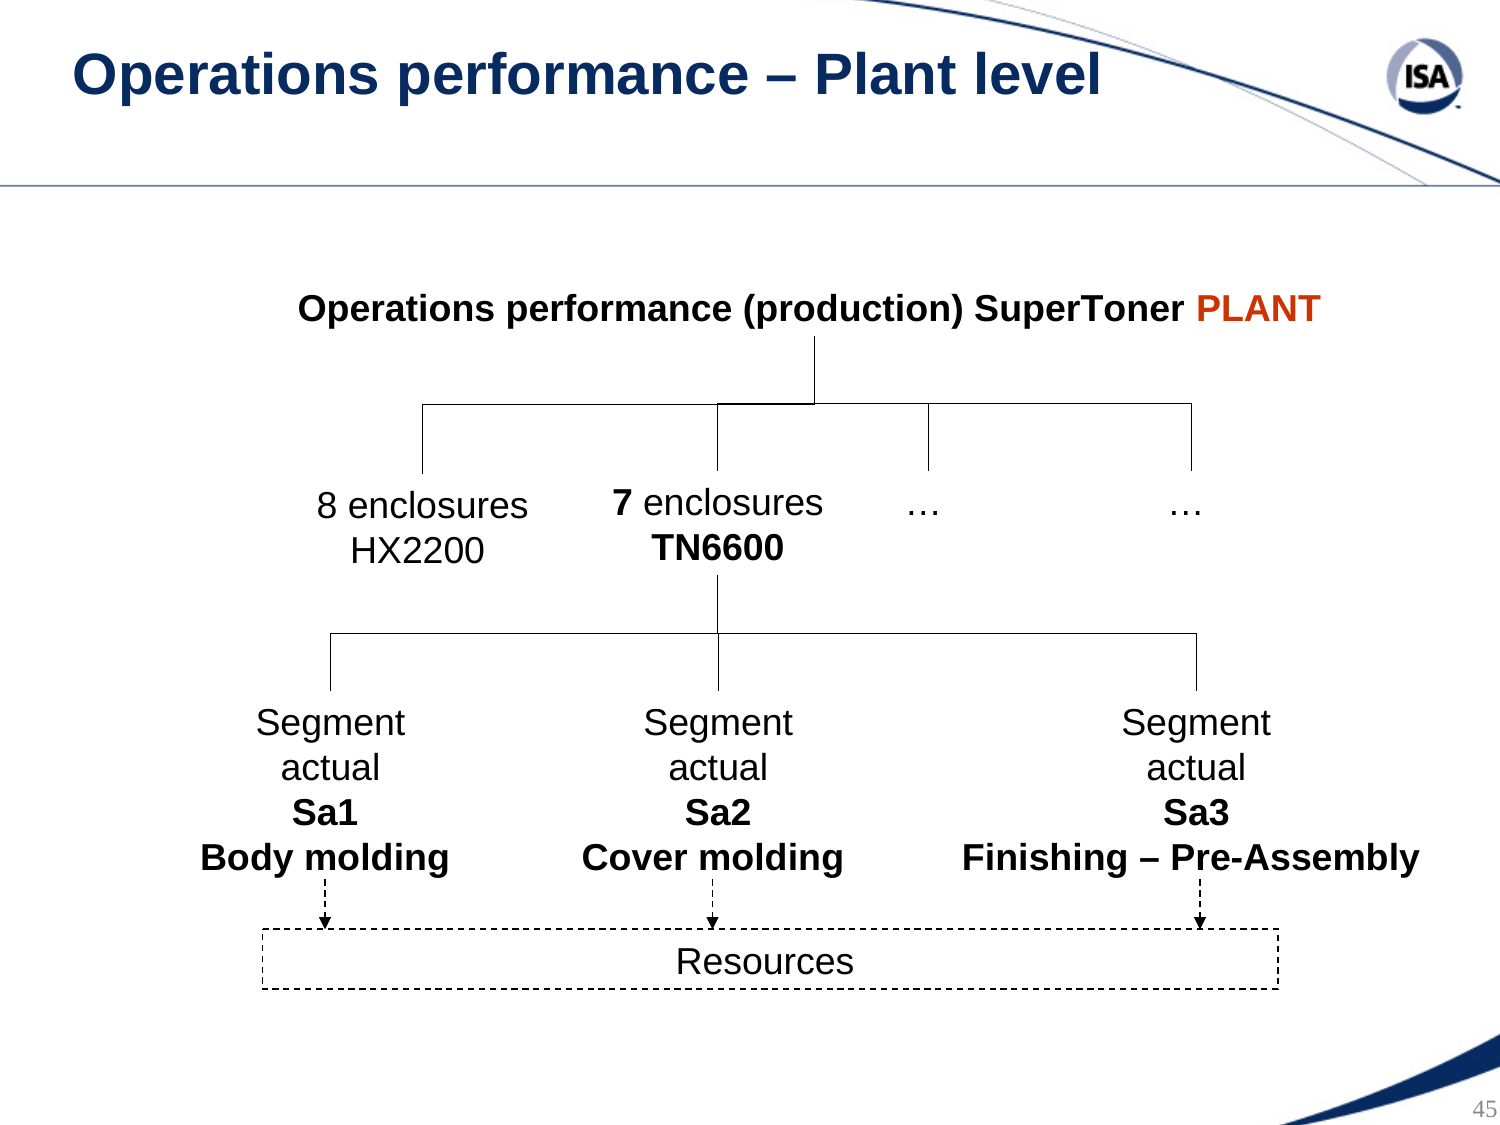

# Operations performance – Plant level
Operations performance (production) SuperToner PLANT
7 enclosures
TN6600
…
…
8 enclosures
HX2200
Segment
actual
Sa1
Body molding
Segment
actual
Sa2
Cover molding
Segment
actual
Sa3
Finishing – Pre-Assembly
Resources